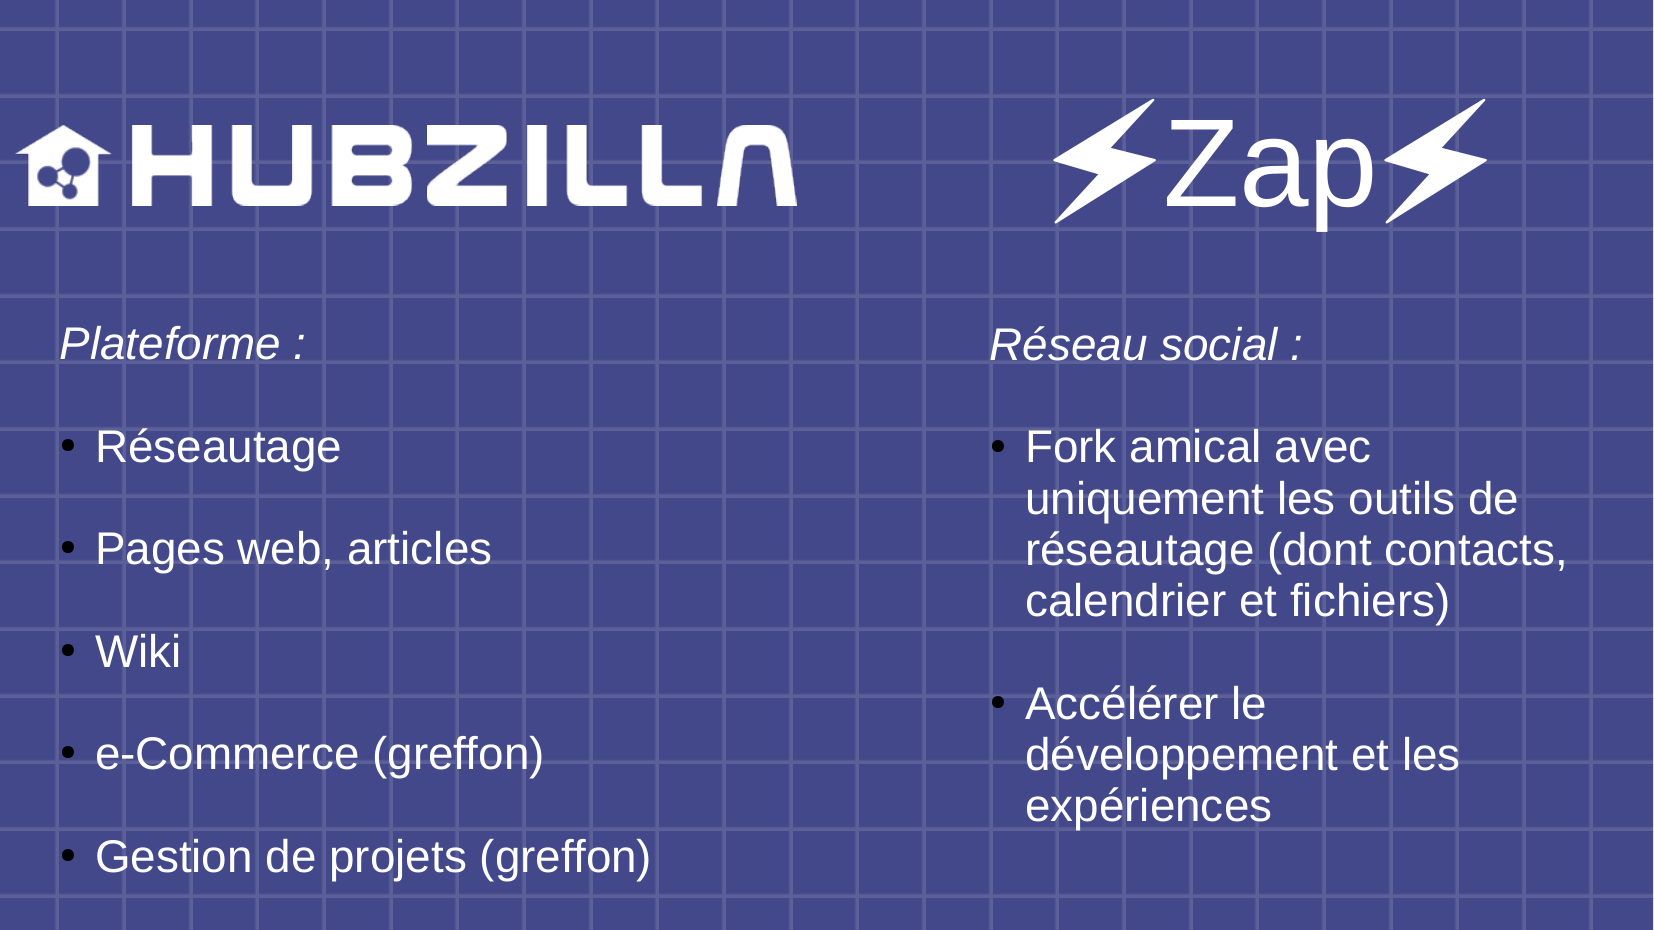

🗲Zap🗲
Plateforme :
Réseautage
Pages web, articles
Wiki
e-Commerce (greffon)
Gestion de projets (greffon)
Réseau social :
Fork amical avec uniquement les outils de réseautage (dont contacts, calendrier et fichiers)
Accélérer le développement et les expériences